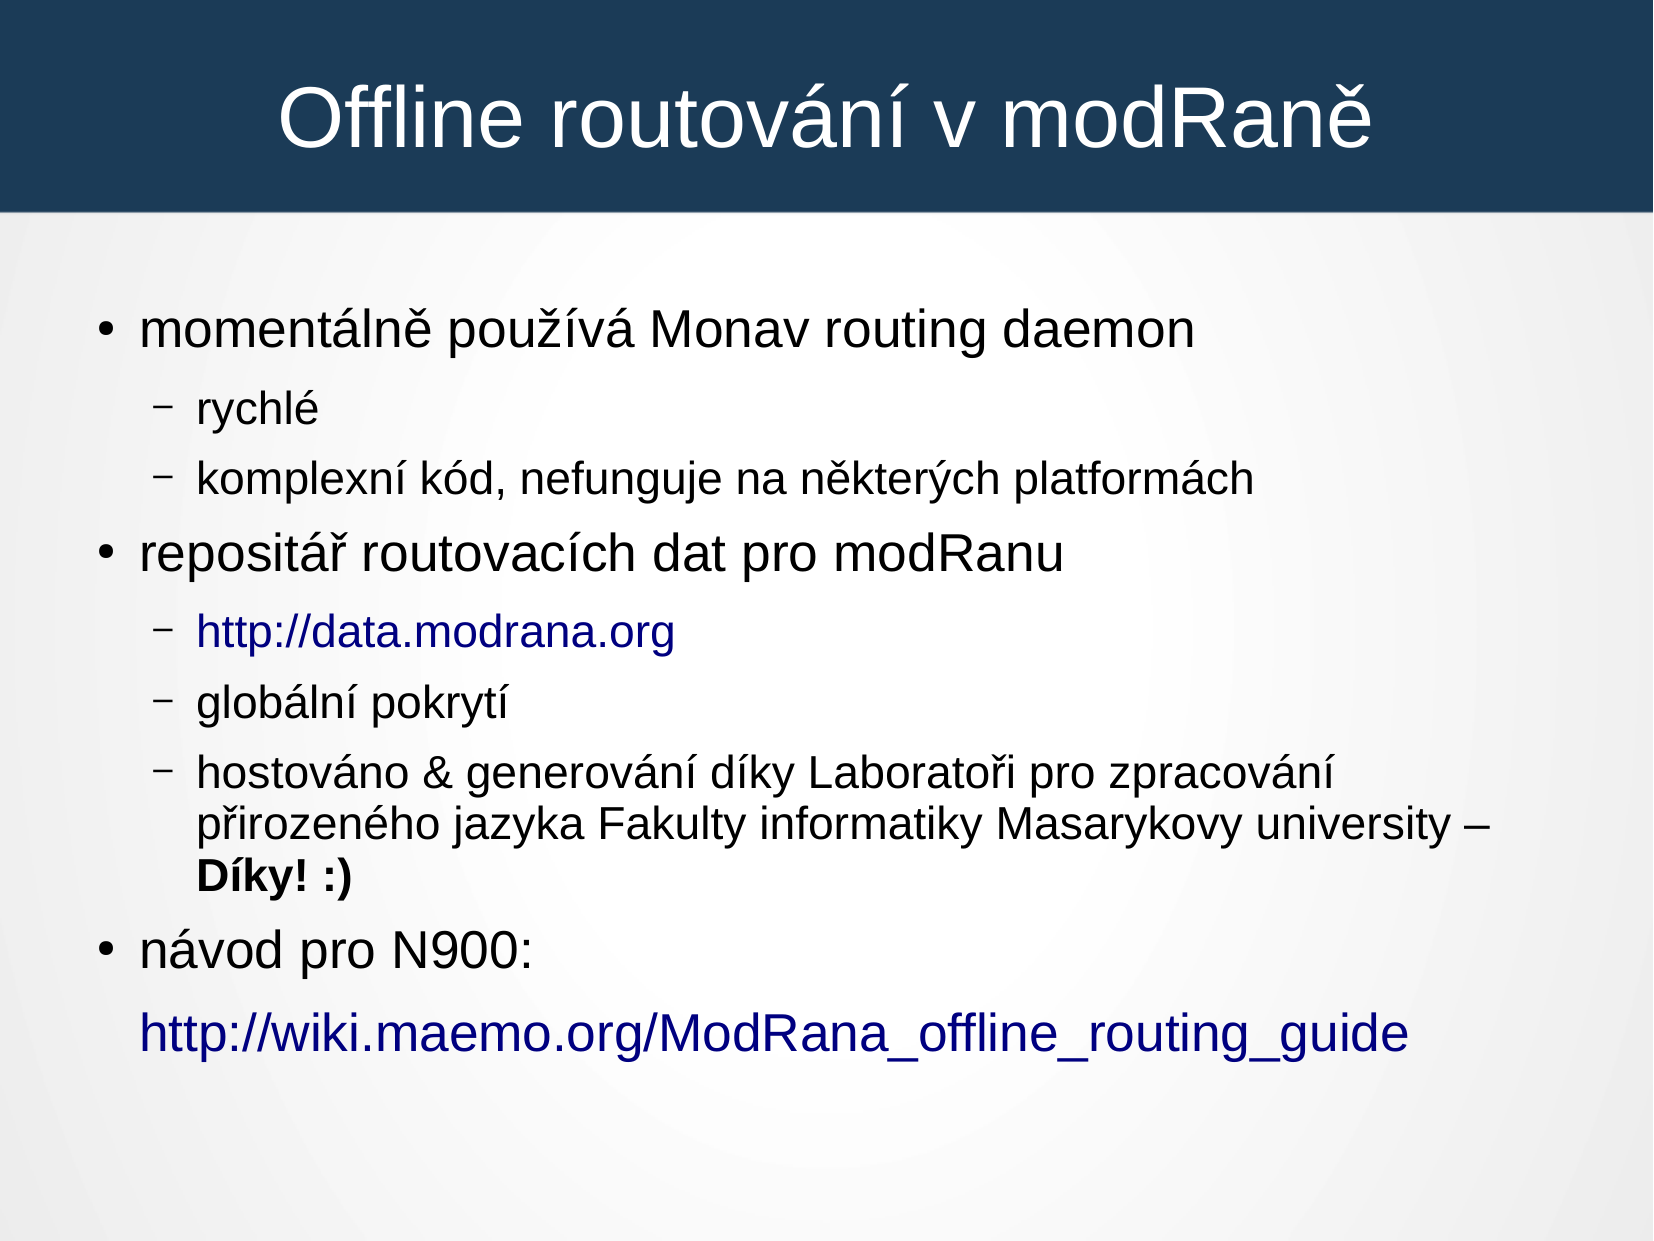

# Offline routování v modRaně
momentálně používá Monav routing daemon
rychlé
komplexní kód, nefunguje na některých platformách
repositář routovacích dat pro modRanu
http://data.modrana.org
globální pokrytí
hostováno & generování díky Laboratoři pro zpracování přirozeného jazyka Fakulty informatiky Masarykovy university – Díky! :)
návod pro N900:
http://wiki.maemo.org/ModRana_offline_routing_guide
10